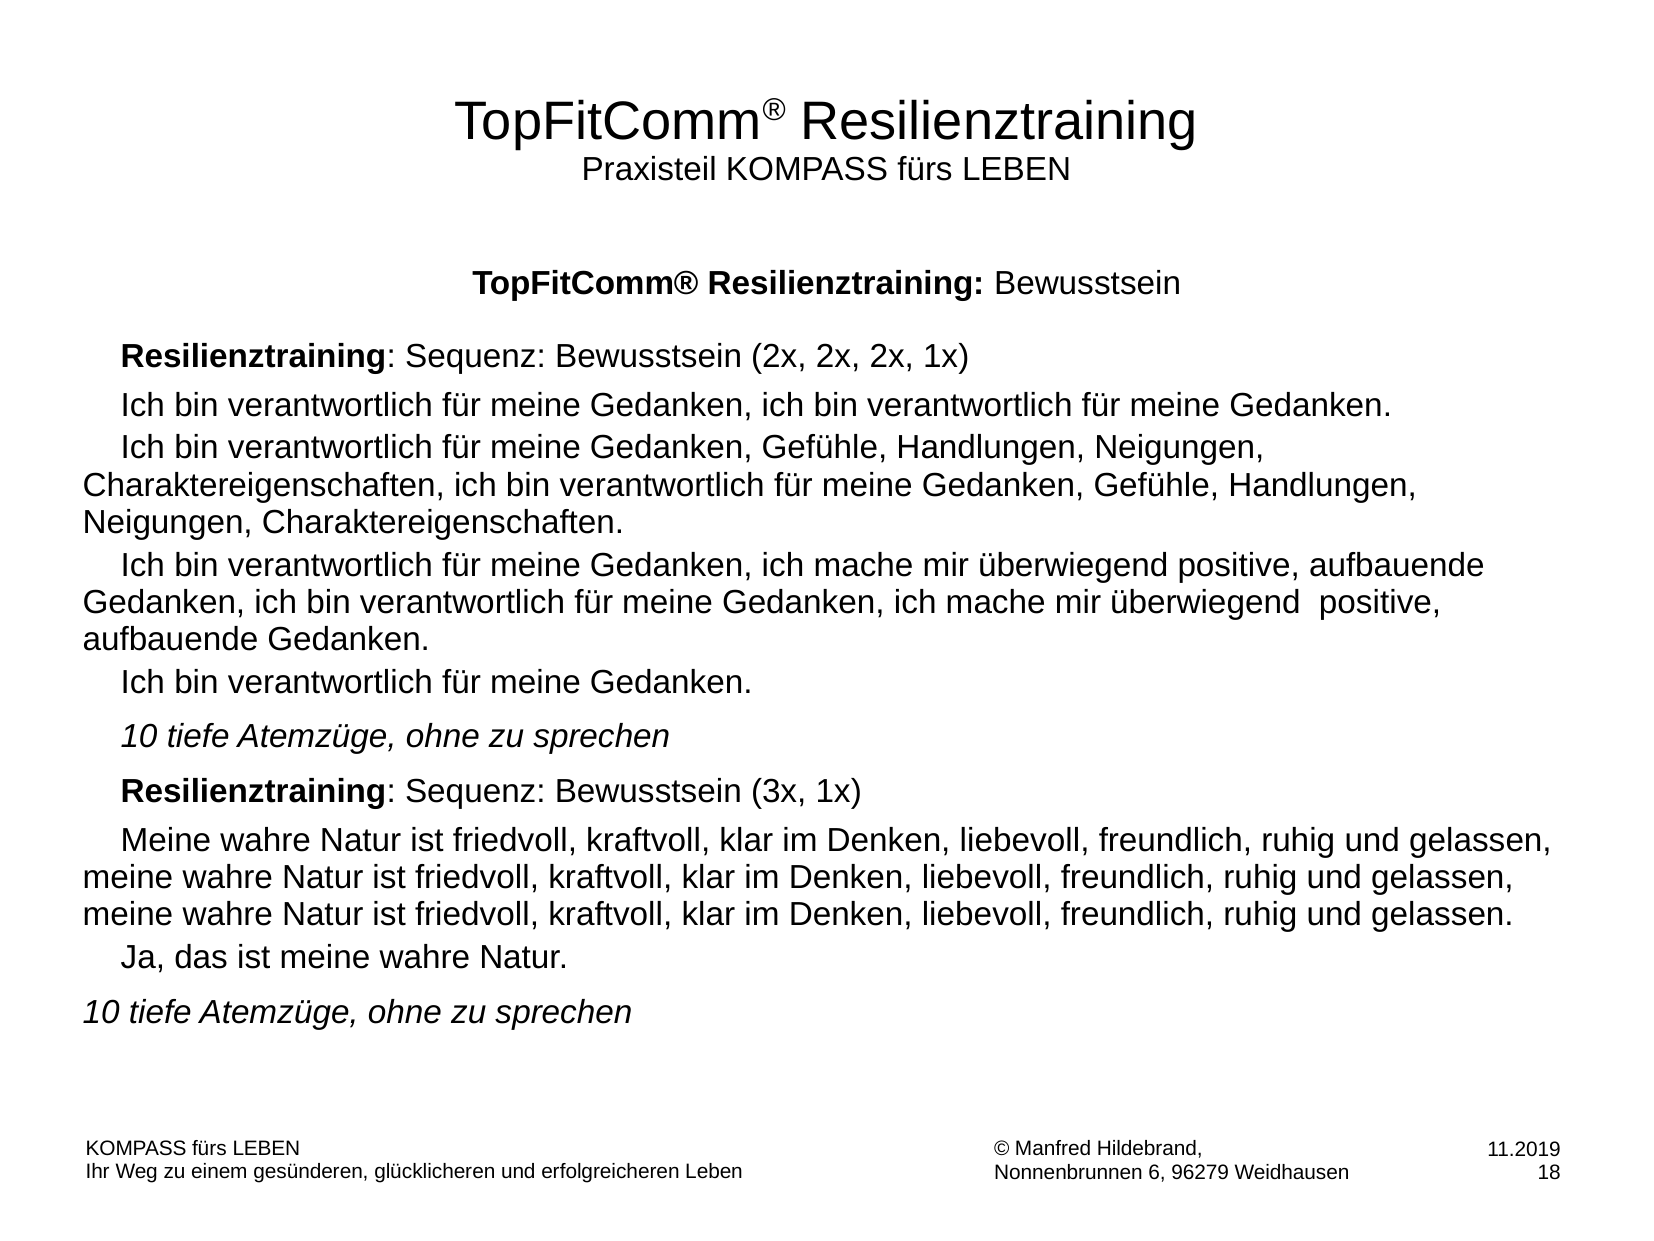

# TopFitComm® Resilienztraining Praxisteil KOMPASS fürs LEBEN
TopFitComm® Resilienztraining: Bewusstsein
Resilienztraining: Sequenz: Bewusstsein (2x, 2x, 2x, 1x)
Ich bin verantwortlich für meine Gedanken, ich bin verantwortlich für meine Gedanken.
Ich bin verantwortlich für meine Gedanken, Gefühle, Handlungen, Neigungen, Charaktereigenschaften, ich bin verantwortlich für meine Gedanken, Gefühle, Handlungen, Neigungen, Charaktereigenschaften.
Ich bin verantwortlich für meine Gedanken, ich mache mir überwiegend positive, aufbauende Gedanken, ich bin verantwortlich für meine Gedanken, ich mache mir überwiegend positive, aufbauende Gedanken.
Ich bin verantwortlich für meine Gedanken.
10 tiefe Atemzüge, ohne zu sprechen
Resilienztraining: Sequenz: Bewusstsein (3x, 1x)
Meine wahre Natur ist friedvoll, kraftvoll, klar im Denken, liebevoll, freundlich, ruhig und gelassen, meine wahre Natur ist friedvoll, kraftvoll, klar im Denken, liebevoll, freundlich, ruhig und gelassen, meine wahre Natur ist friedvoll, kraftvoll, klar im Denken, liebevoll, freundlich, ruhig und gelassen.
Ja, das ist meine wahre Natur.
10 tiefe Atemzüge, ohne zu sprechen
KOMPASS fürs LEBEN
Ihr Weg zu einem gesünderen, glücklicheren und erfolgreicheren Leben
© Manfred Hildebrand,
Nonnenbrunnen 6, 96279 Weidhausen
11.2019
18